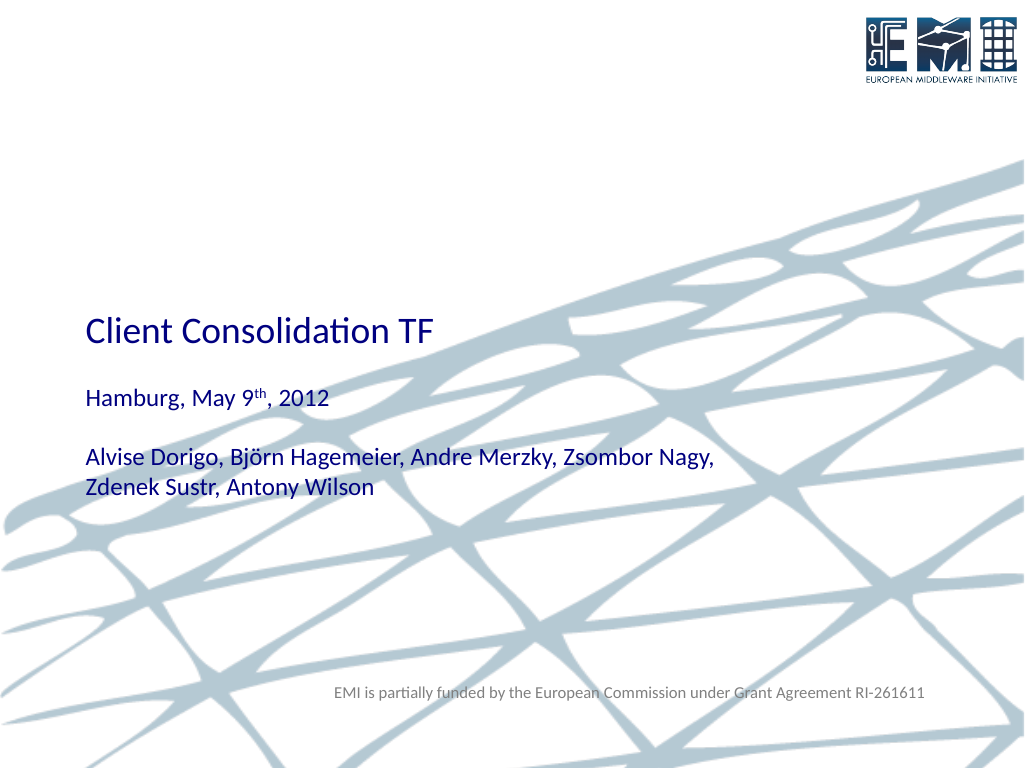

#
Client Consolidation TF
Hamburg, May 9th, 2012
Alvise Dorigo, Björn Hagemeier, Andre Merzky, Zsombor Nagy, Zdenek Sustr, Antony Wilson